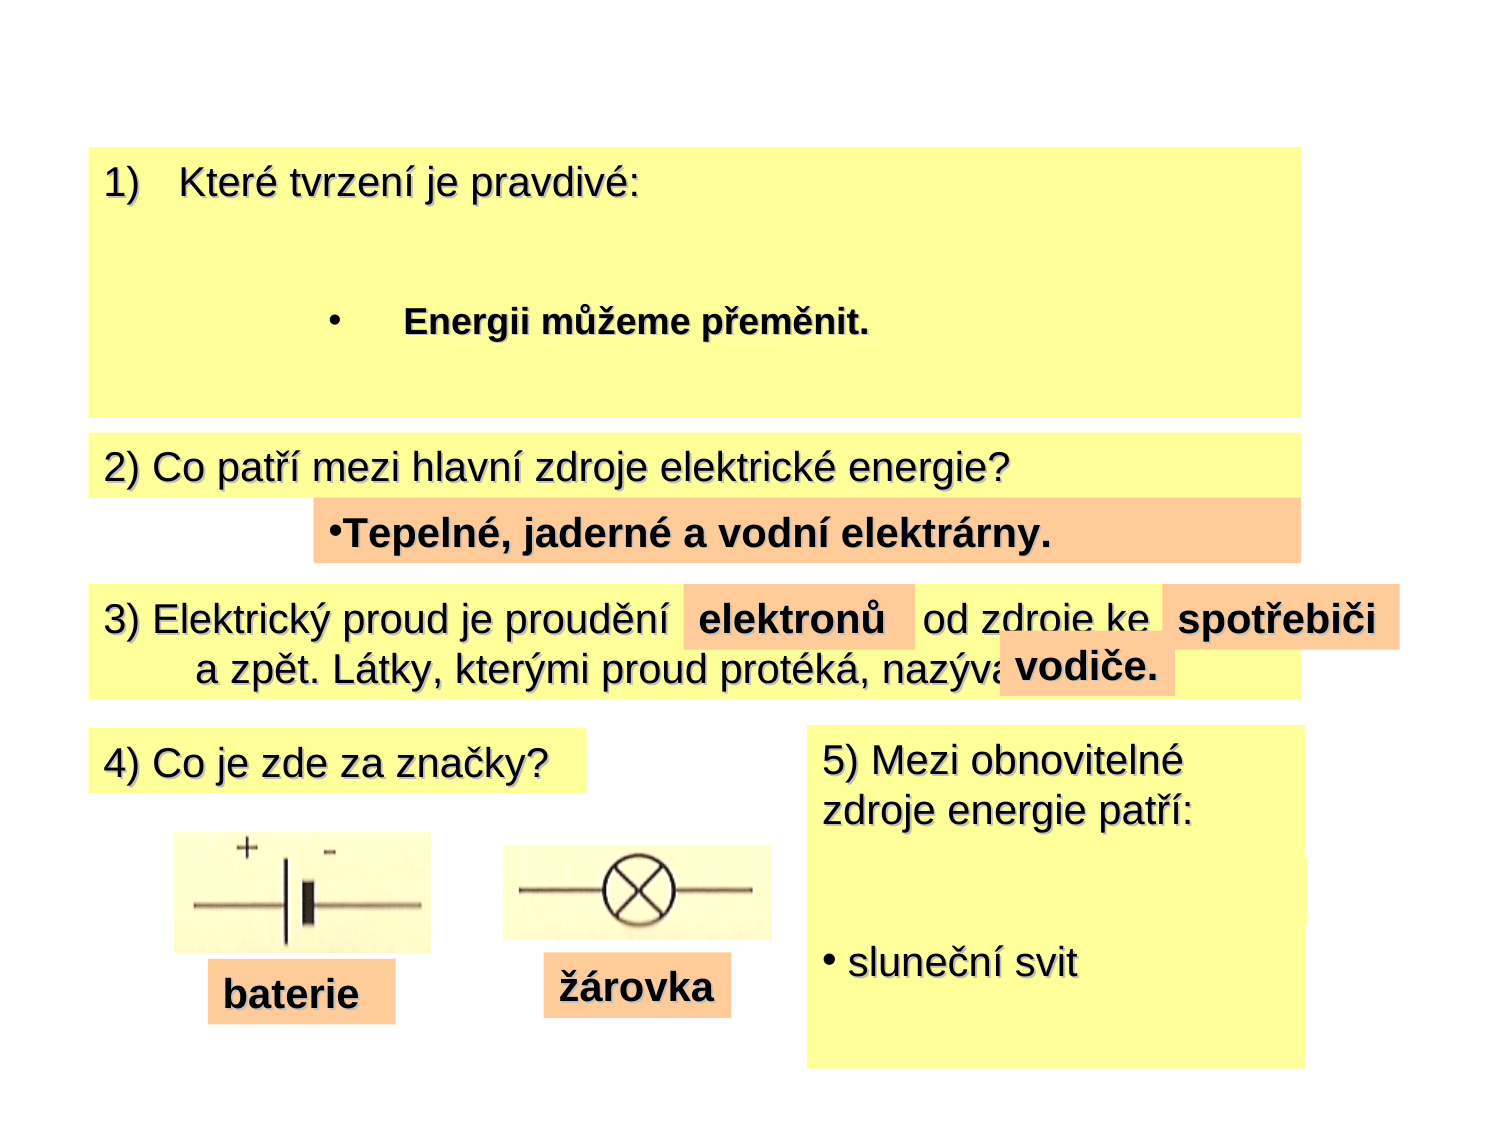

Které tvrzení je pravdivé:
Energii můžeme vytvořit.
Energii můžeme přeměnit.
Energii můžeme zničit.
Opakování 2
2) Co patří mezi hlavní zdroje elektrické energie?
Tepelné, jaderné a vodní elektrárny.
3) Elektrický proud je proudění od zdroje ke a zpět. Látky, kterými proud protéká, nazýváme
elektronů
spotřebiči
vodiče.
5) Mezi obnovitelné zdroje energie patří:
ropa
 sluneční svit
uhlí
4) Co je zde za značky?
žárovka
baterie